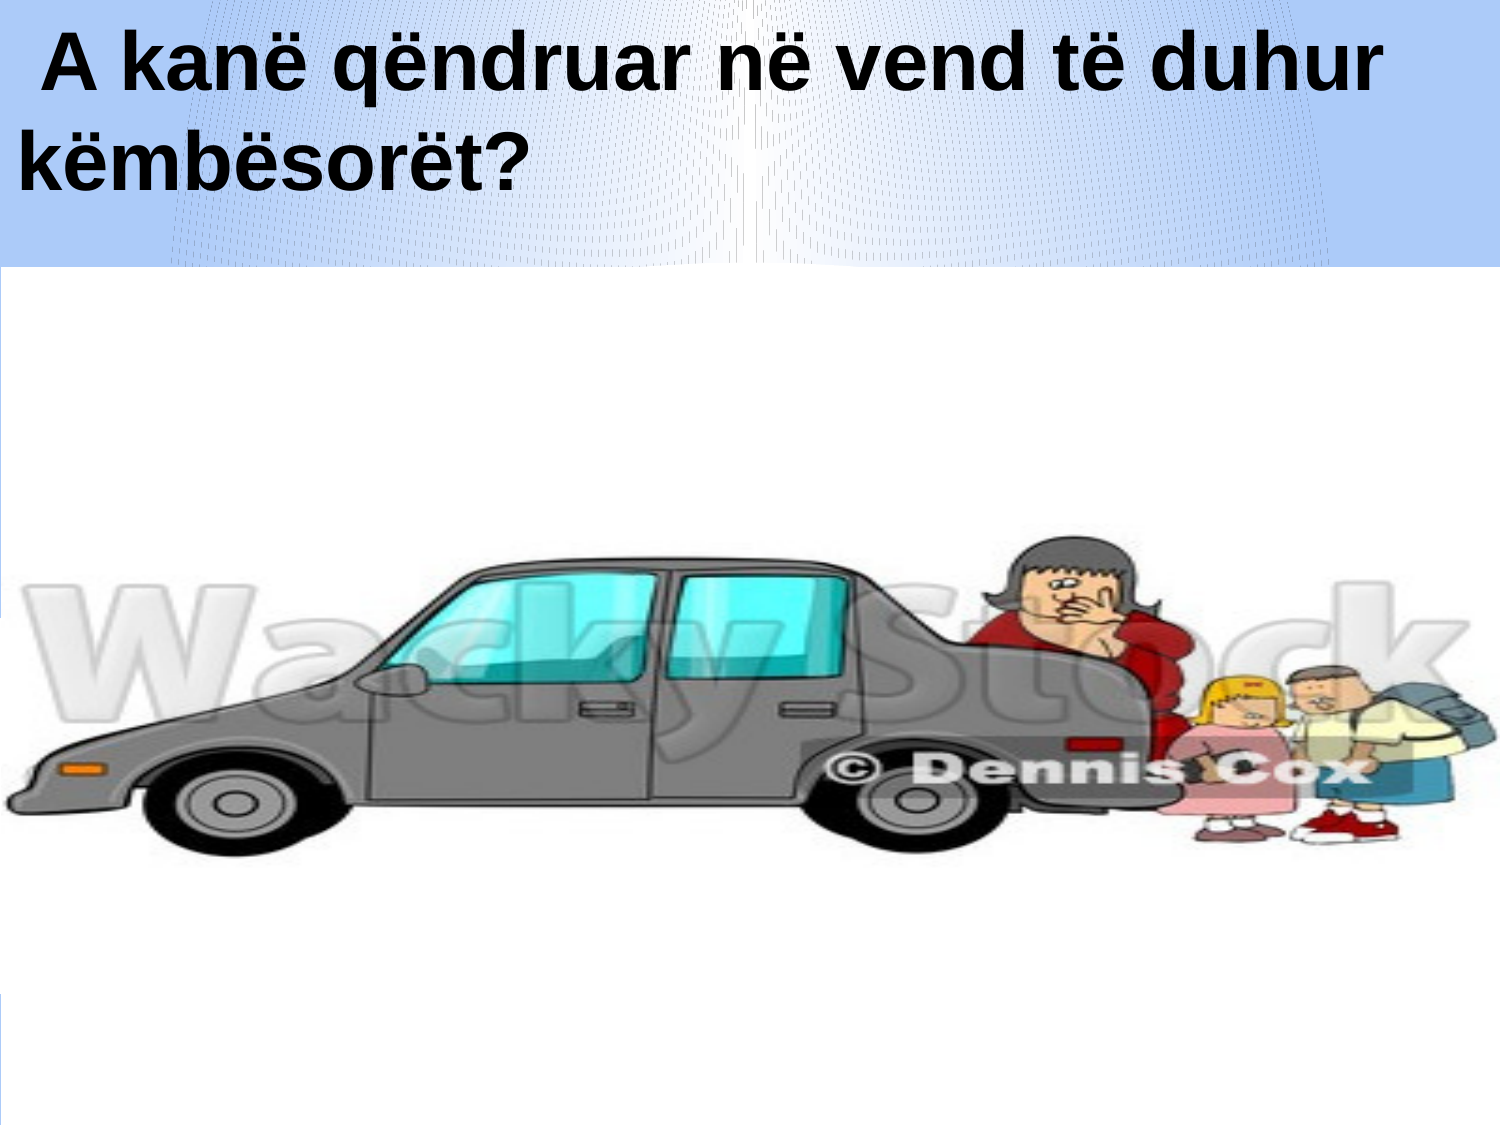

A kanë qëndruar në vend të duhur këmbësorët?